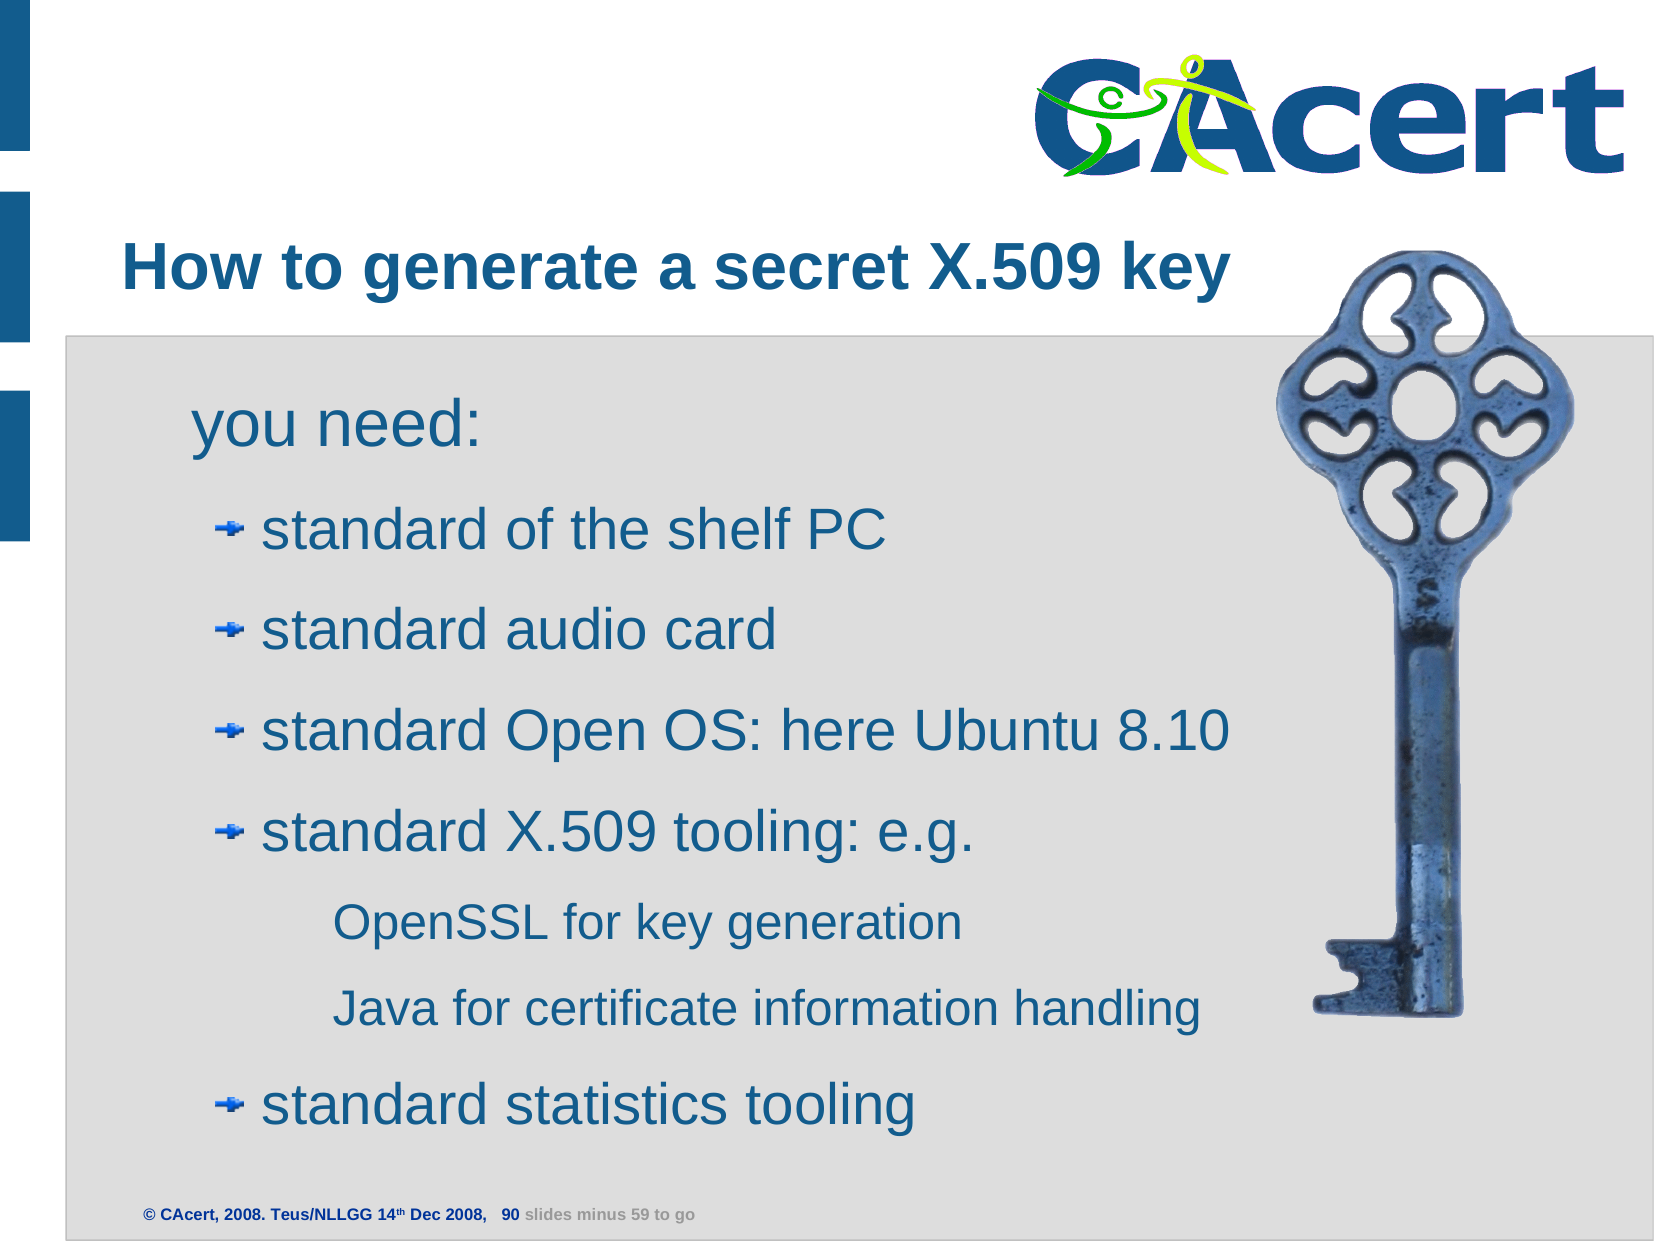

# How to generate a secret X.509 key
you need:
standard of the shelf PC
standard audio card
standard Open OS: here Ubuntu 8.10
standard X.509 tooling: e.g.
OpenSSL for key generation
Java for certificate information handling
standard statistics tooling